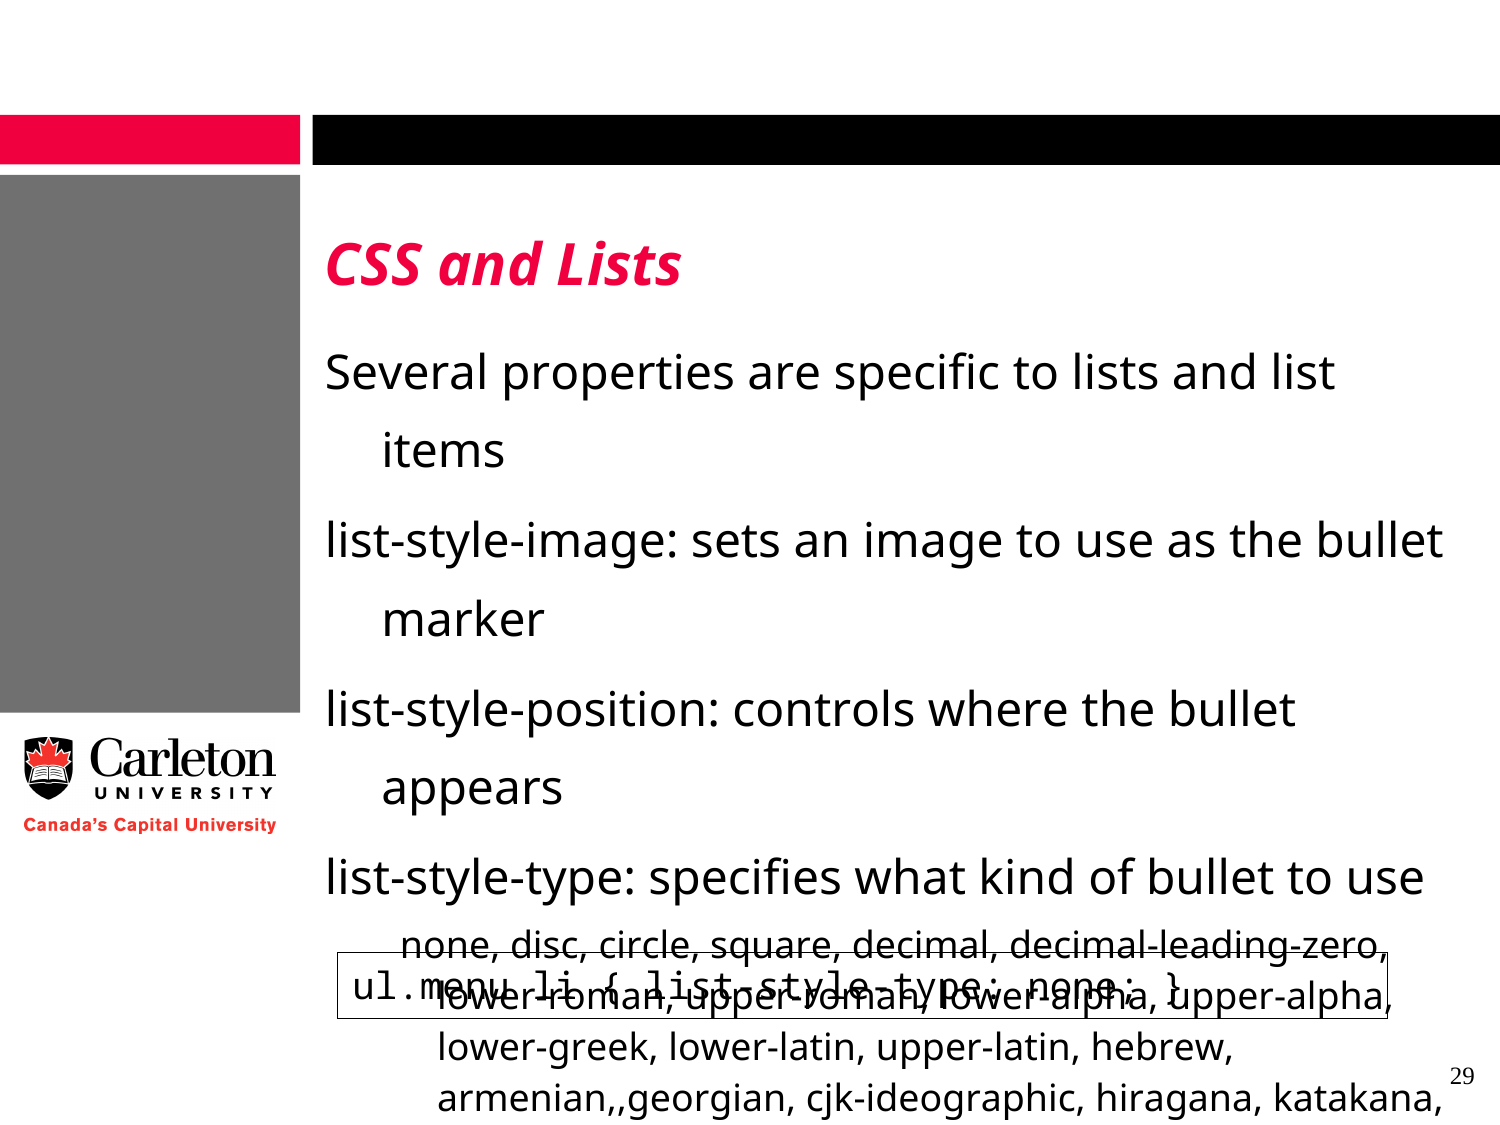

# CSS and Lists
Several properties are specific to lists and list items
list-style-image: sets an image to use as the bullet marker
list-style-position: controls where the bullet appears
list-style-type: specifies what kind of bullet to use
none, disc, circle, square, decimal, decimal-leading-zero, lower-roman, upper-roman, lower-alpha, upper-alpha, lower-greek, lower-latin, upper-latin, hebrew, armenian,,georgian, cjk-ideographic, hiragana, katakana, hiragana-iroha, katakana-iroha
ul.menu li { list-style-type: none; }
29